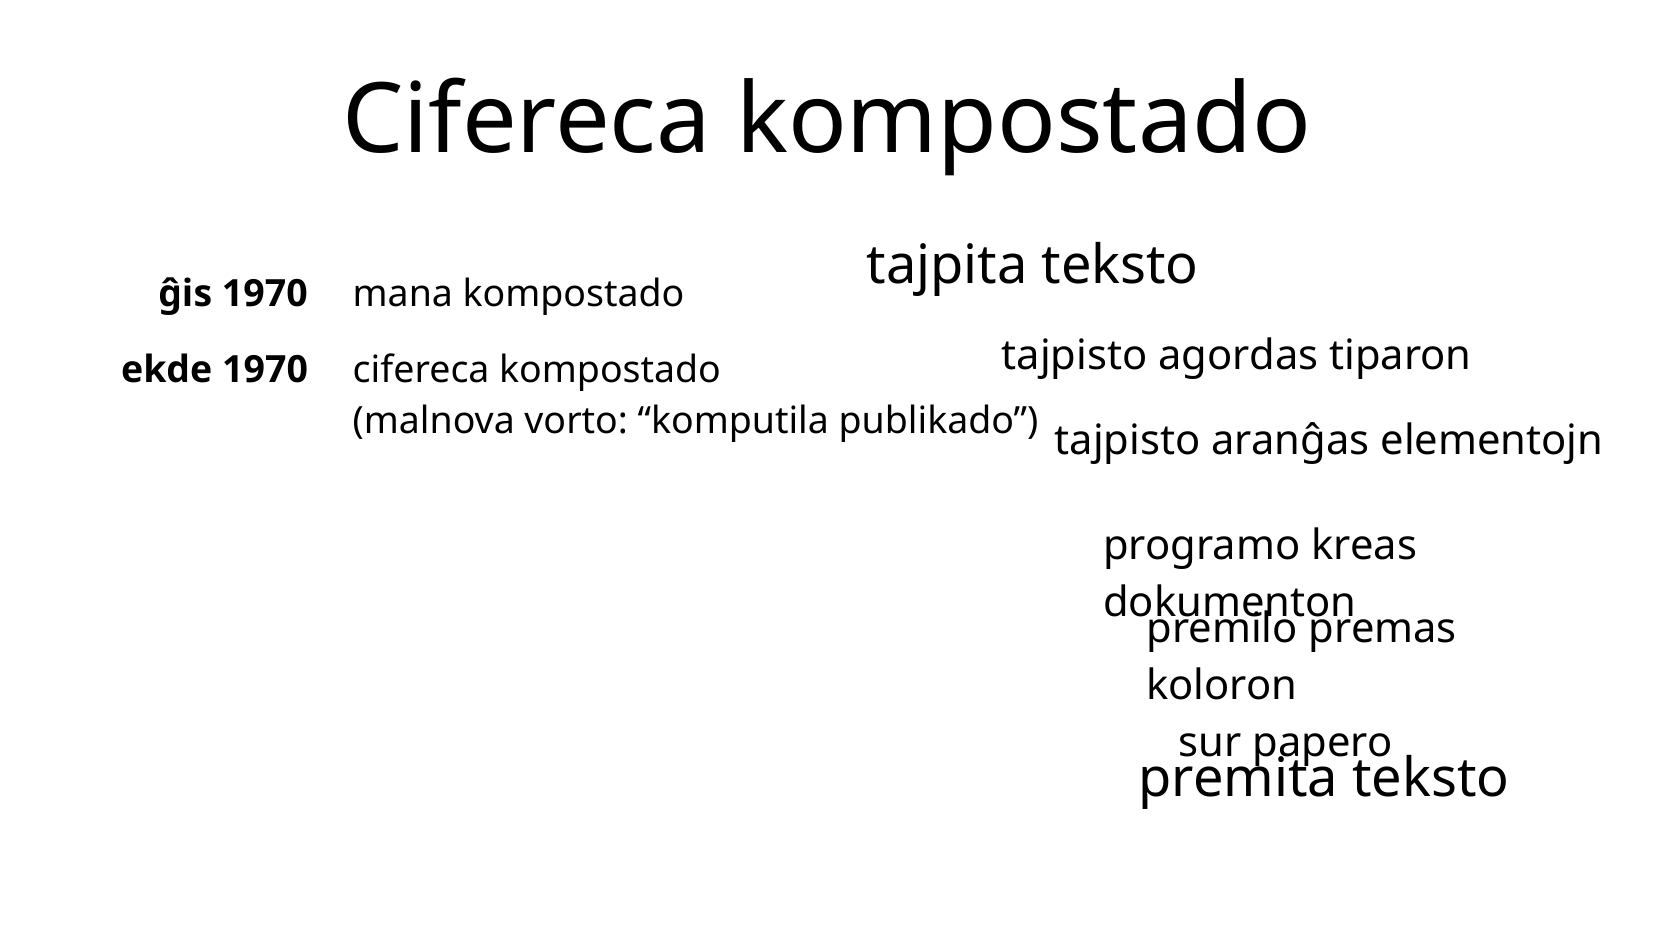

# Cifereca kompostado
tajpita teksto
ĝis 1970
mana kompostado
tajpisto agordas tiparon
ekde 1970
cifereca kompostado
(malnova vorto: “komputila publikado”)
tajpisto aranĝas elementojn
programo kreas dokumenton
premilo premas koloron
 sur papero
premita teksto